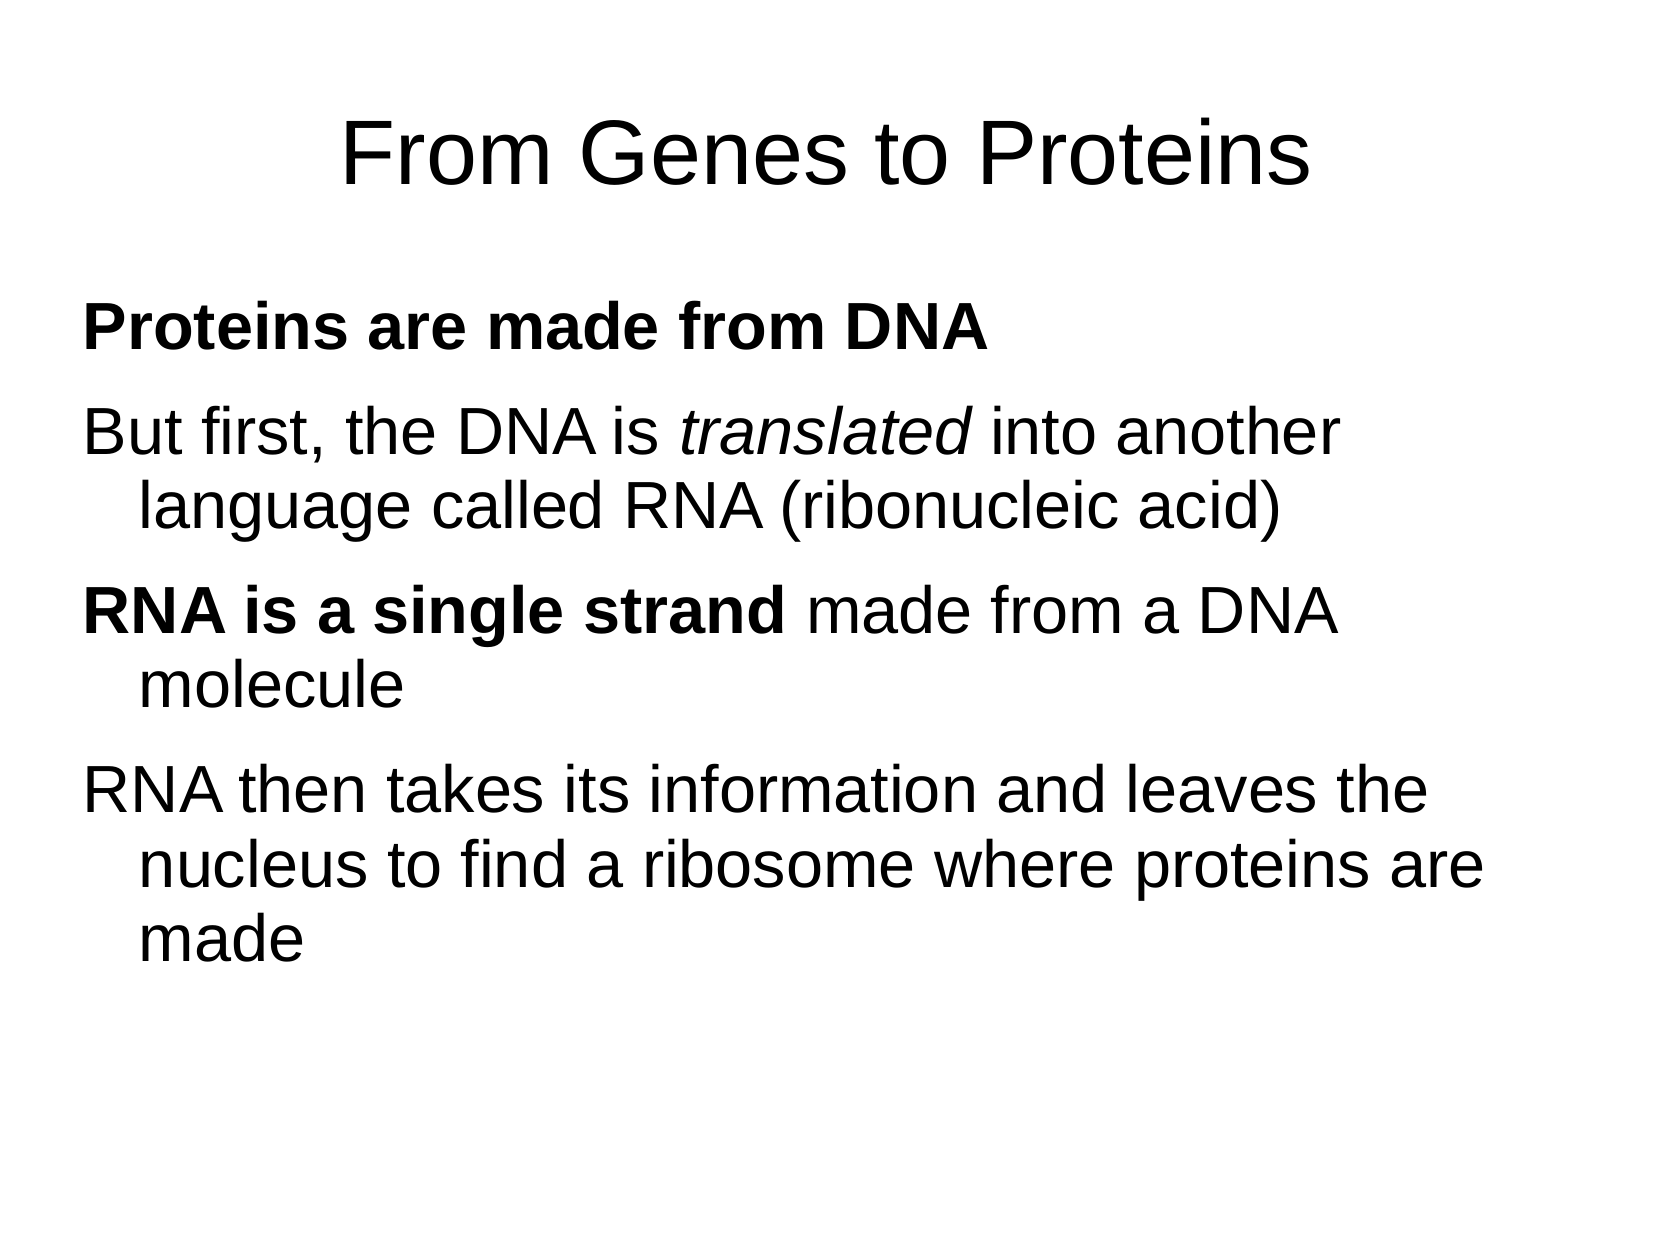

# From Genes to Proteins
Proteins are made from DNA
But first, the DNA is translated into another language called RNA (ribonucleic acid)
RNA is a single strand made from a DNA molecule
RNA then takes its information and leaves the nucleus to find a ribosome where proteins are made